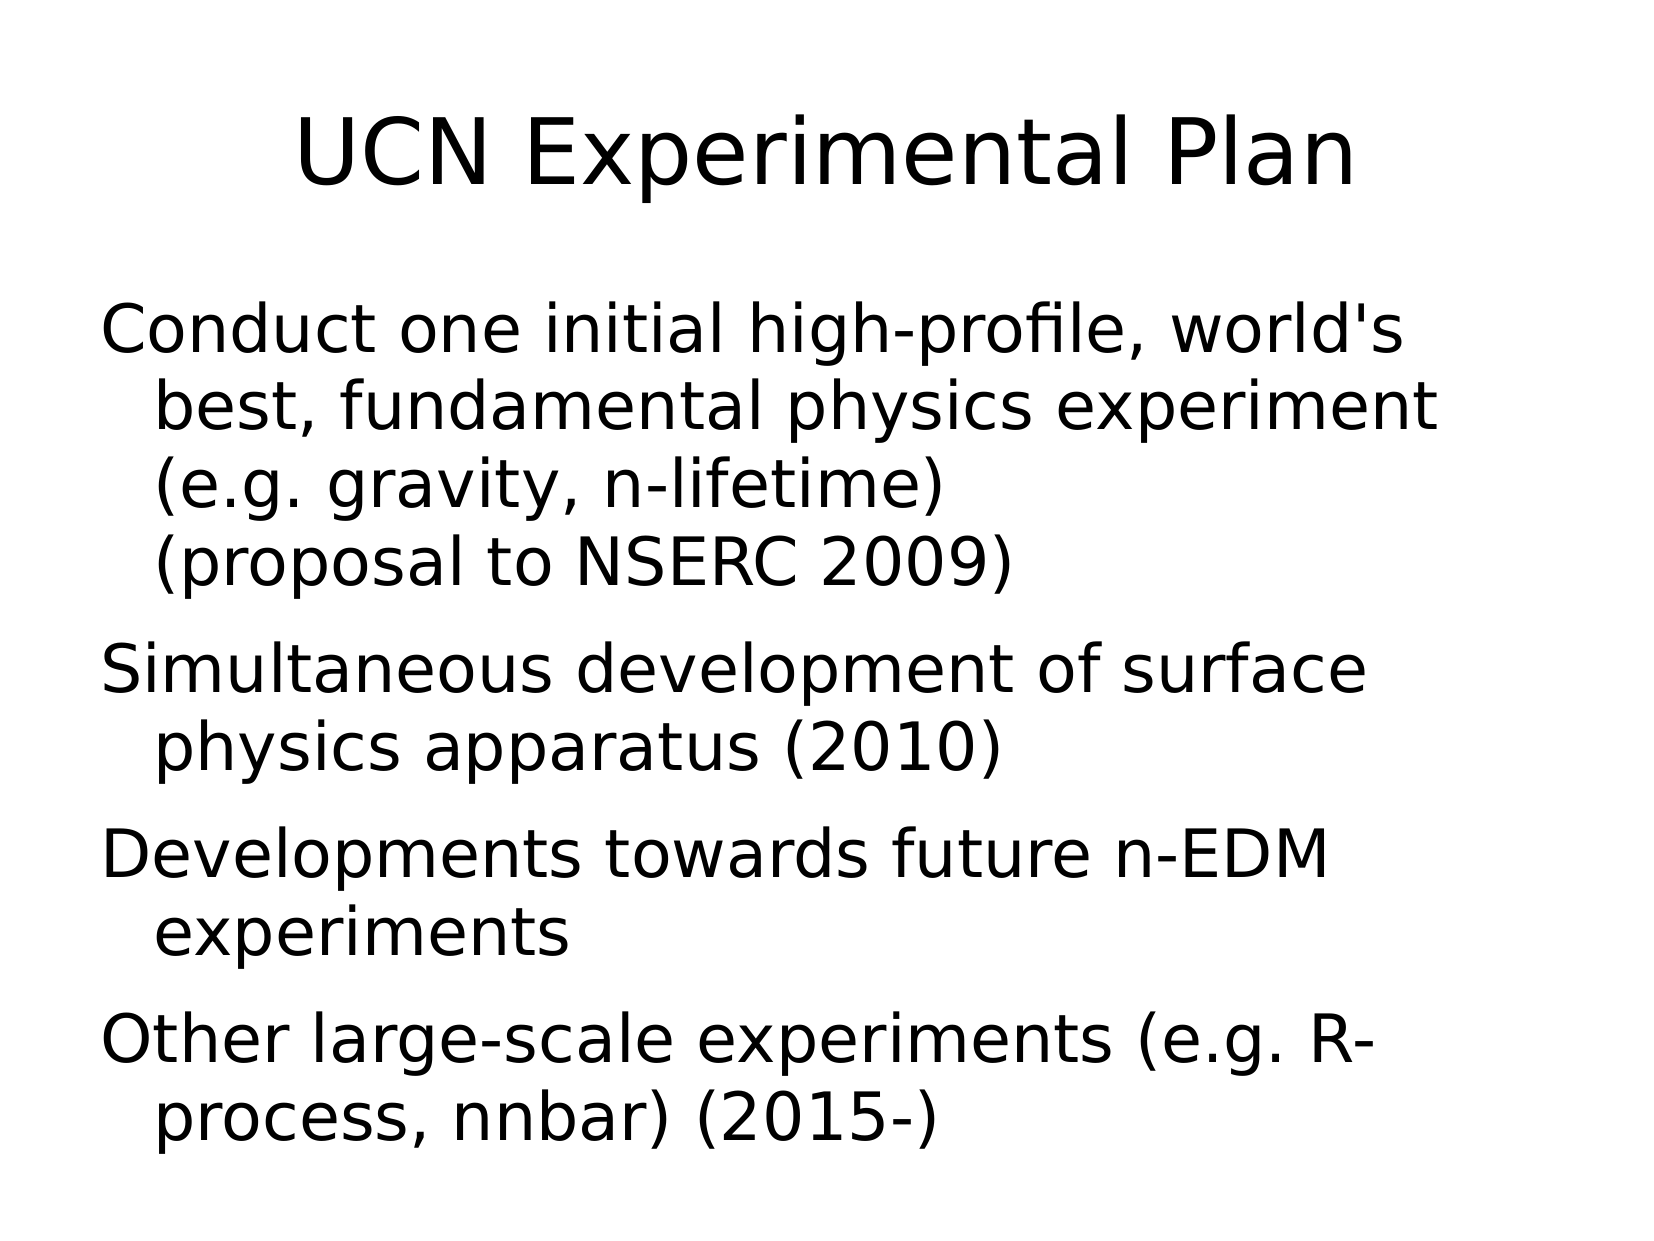

# UCN Experimental Plan
Conduct one initial high-profile, world's best, fundamental physics experiment (e.g. gravity, n-lifetime) (proposal to NSERC 2009)
Simultaneous development of surface physics apparatus (2010)
Developments towards future n-EDM experiments
Other large-scale experiments (e.g. R-process, nnbar) (2015-)